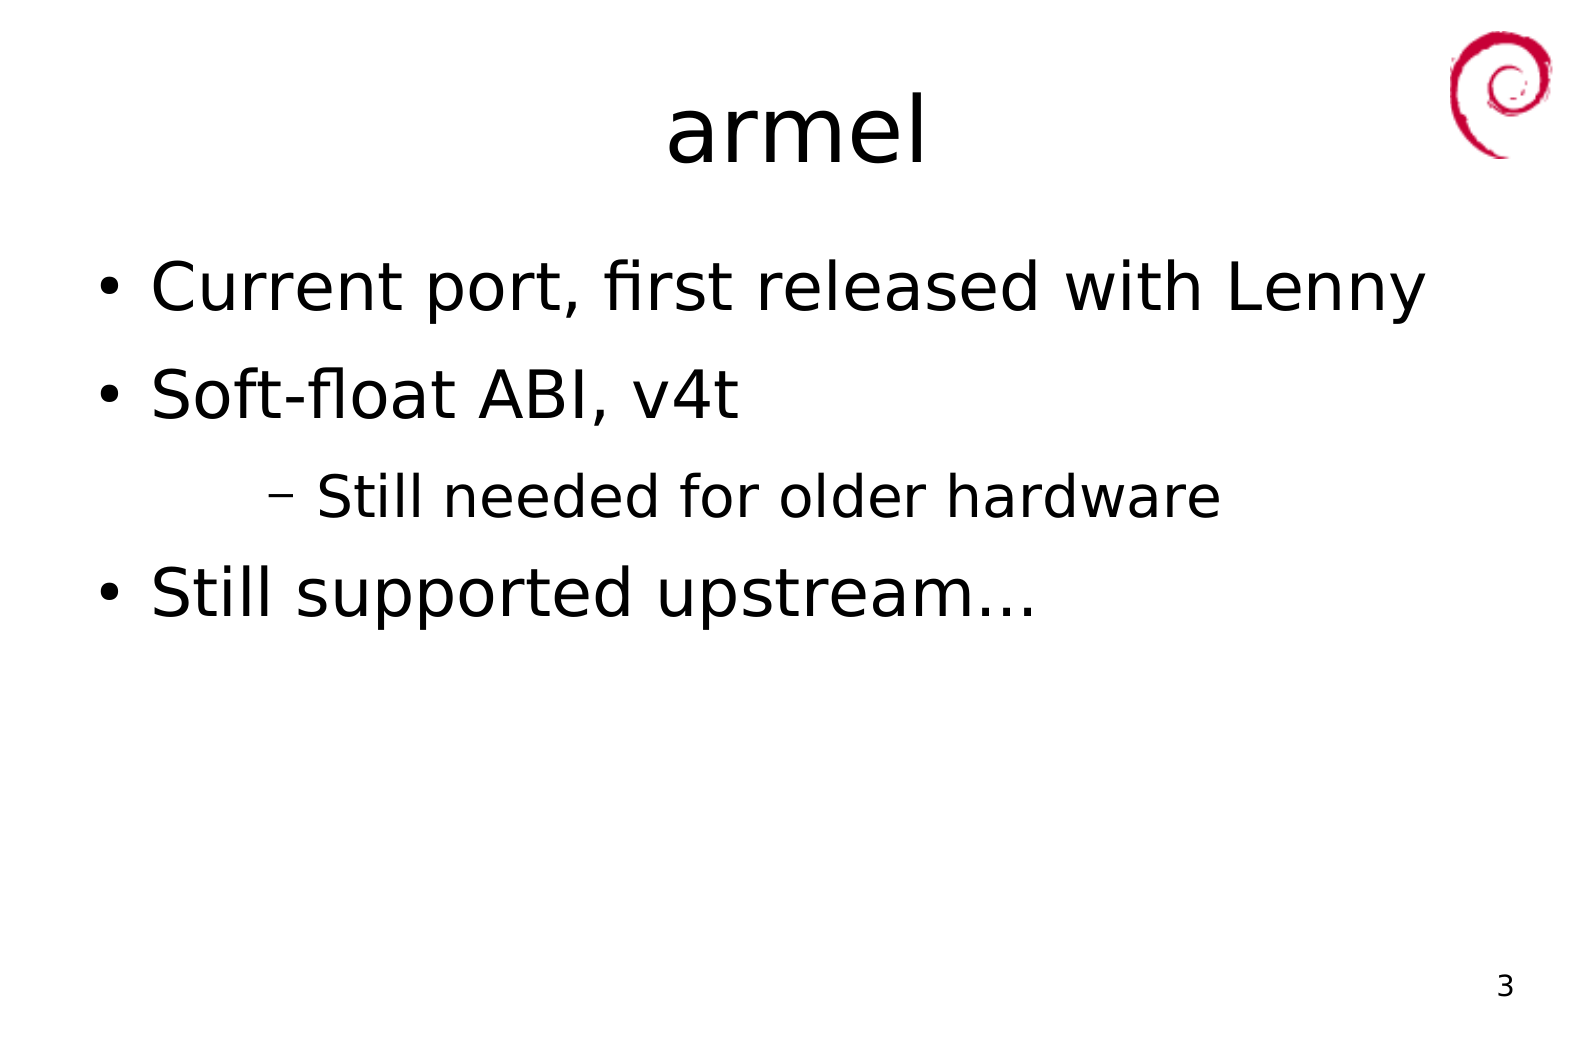

# armel
Current port, first released with Lenny
Soft-float ABI, v4t
Still needed for older hardware
Still supported upstream...
3